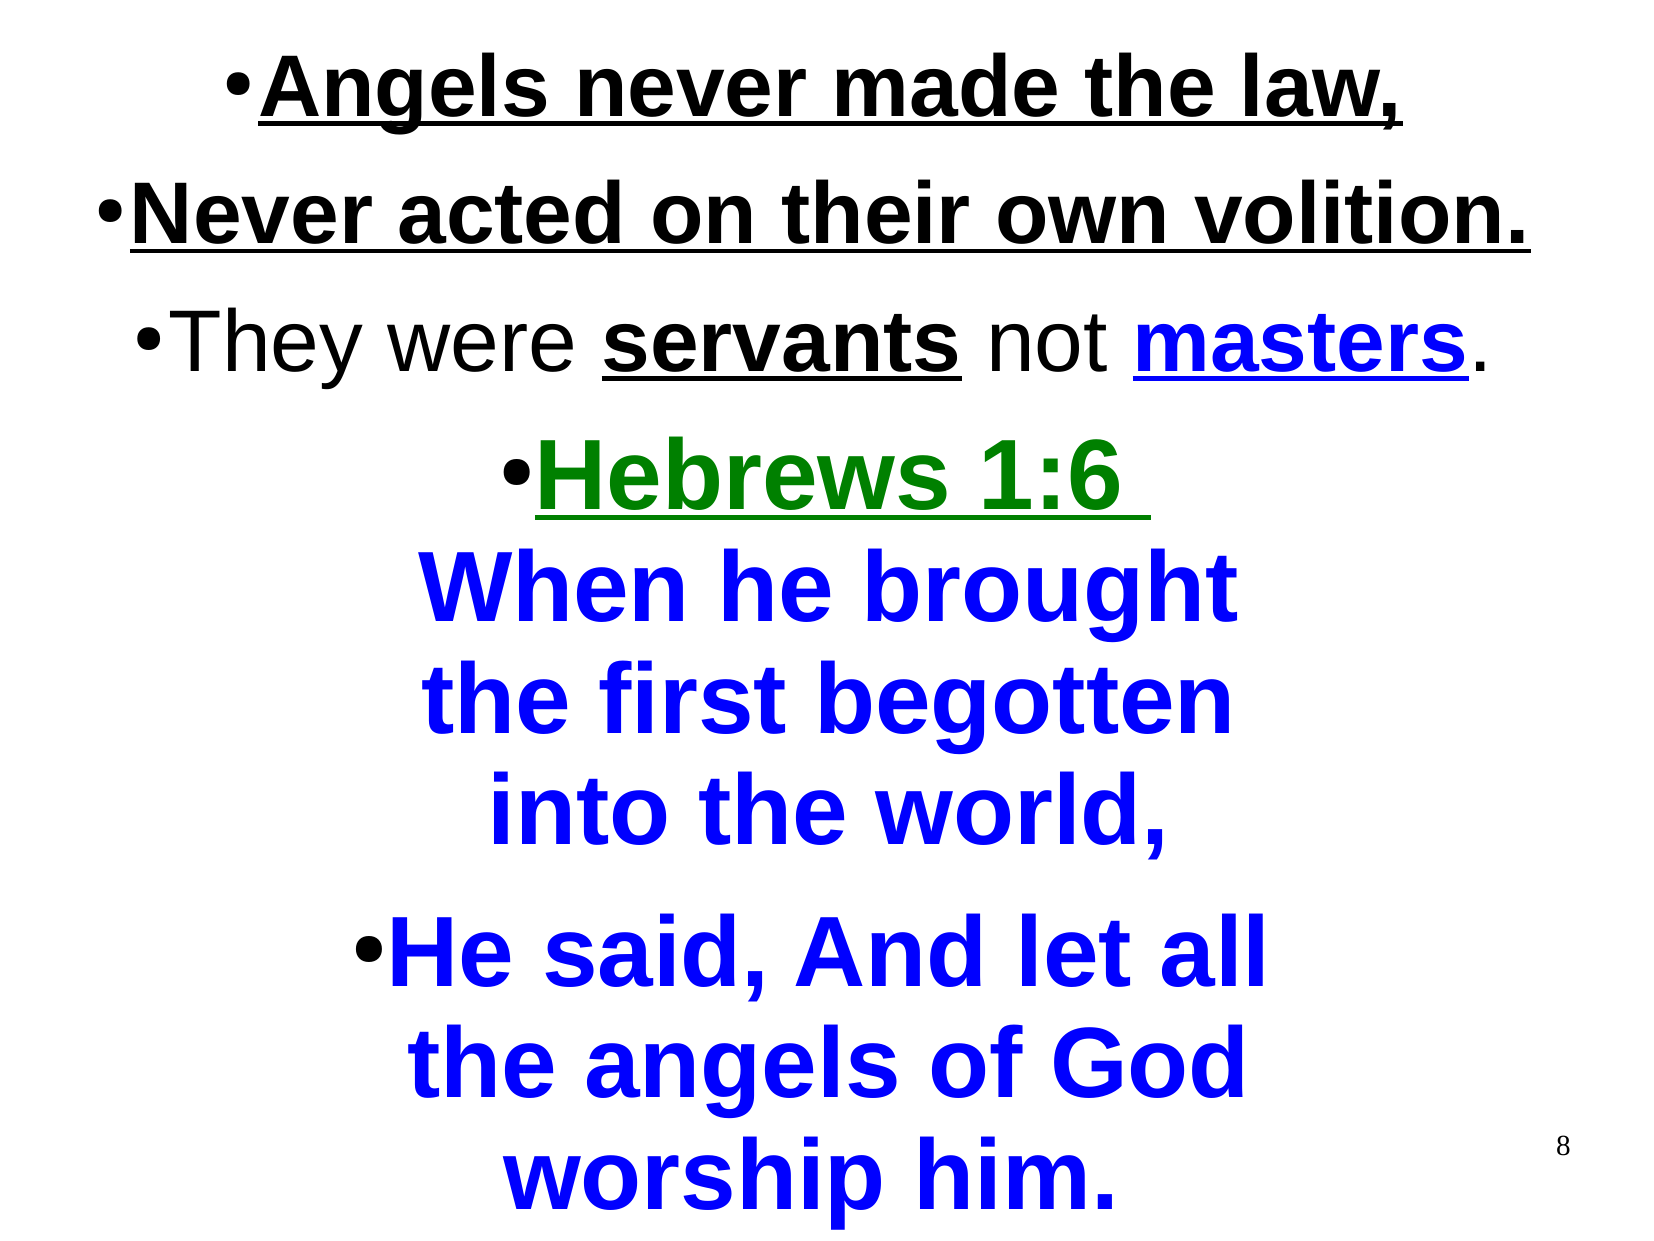

# Angels never made the law,
Never acted on their own volition.
They were servants not masters.
Hebrews 1:6 
When he brought
the first begotten
into the world,
He said, And let all
the angels of God
worship him.
8